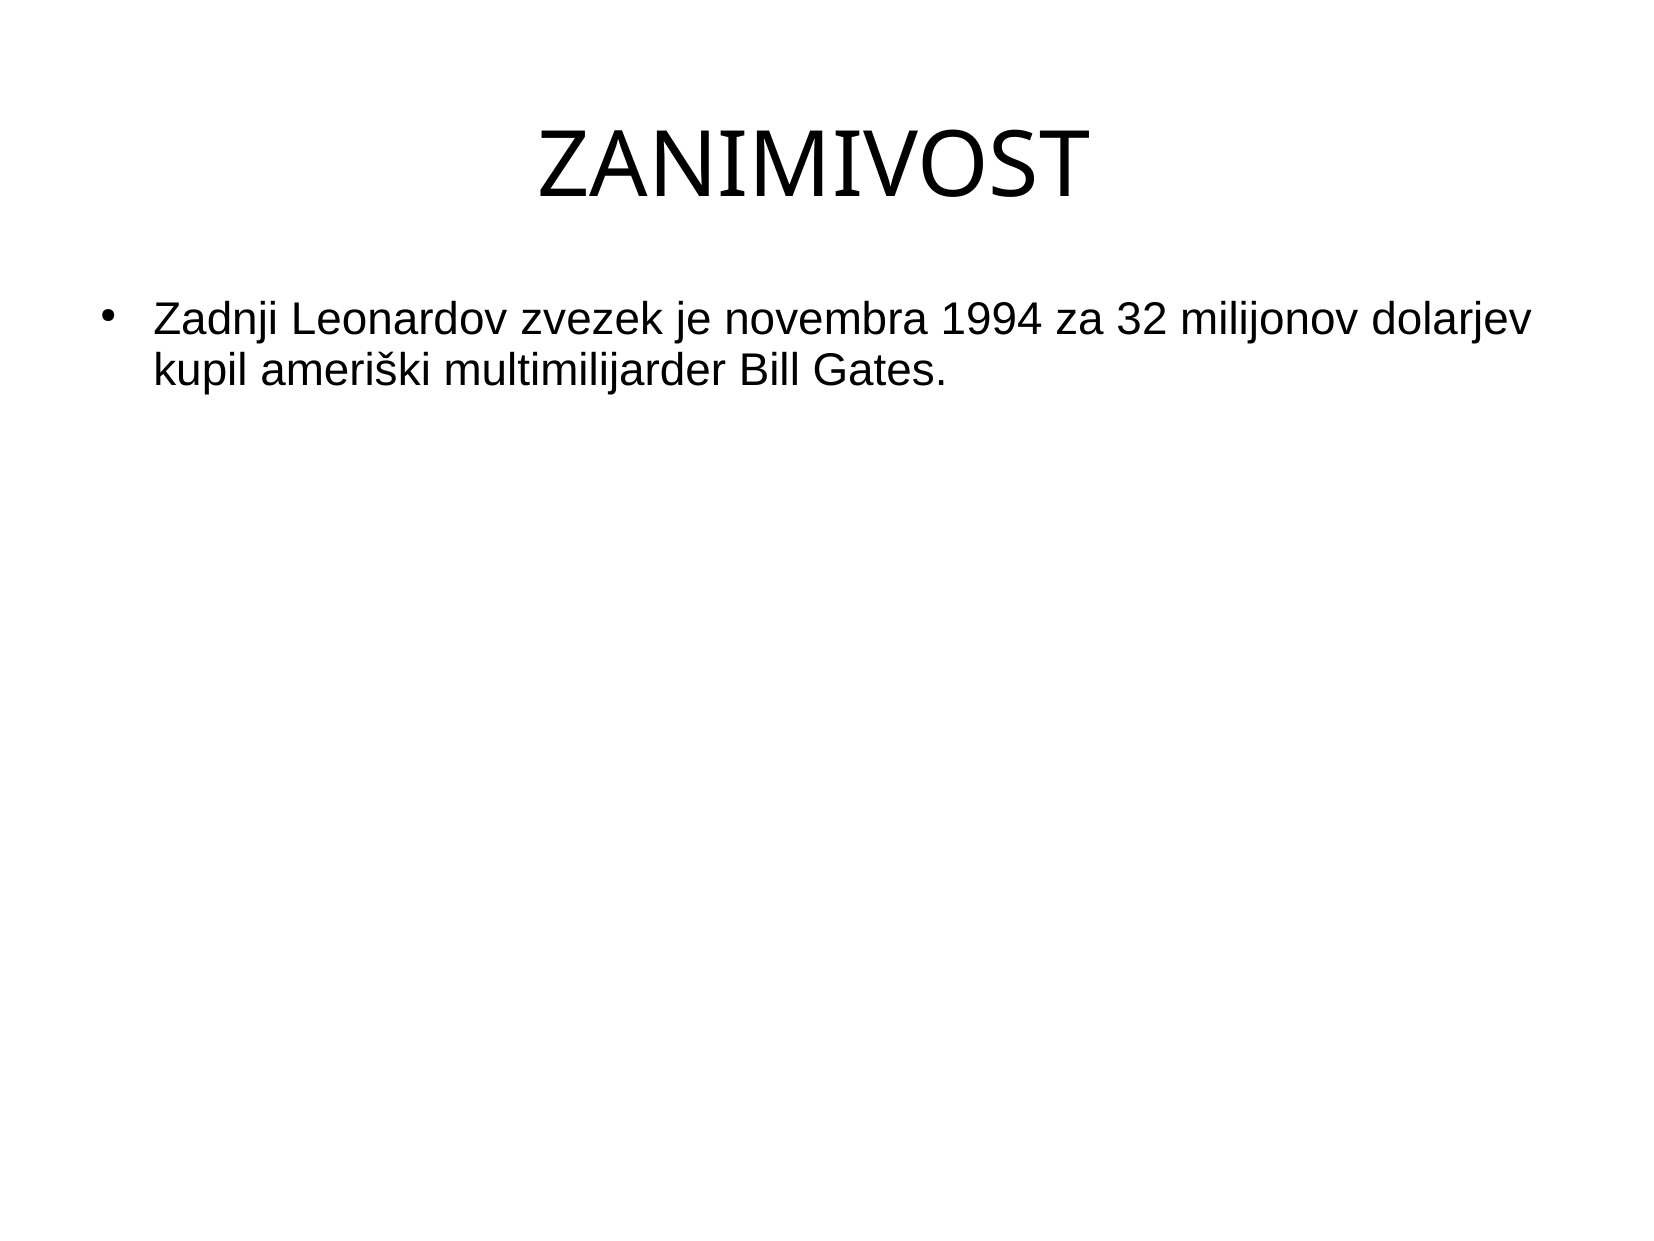

# ZANIMIVOST
Zadnji Leonardov zvezek je novembra 1994 za 32 milijonov dolarjev kupil ameriški multimilijarder Bill Gates.